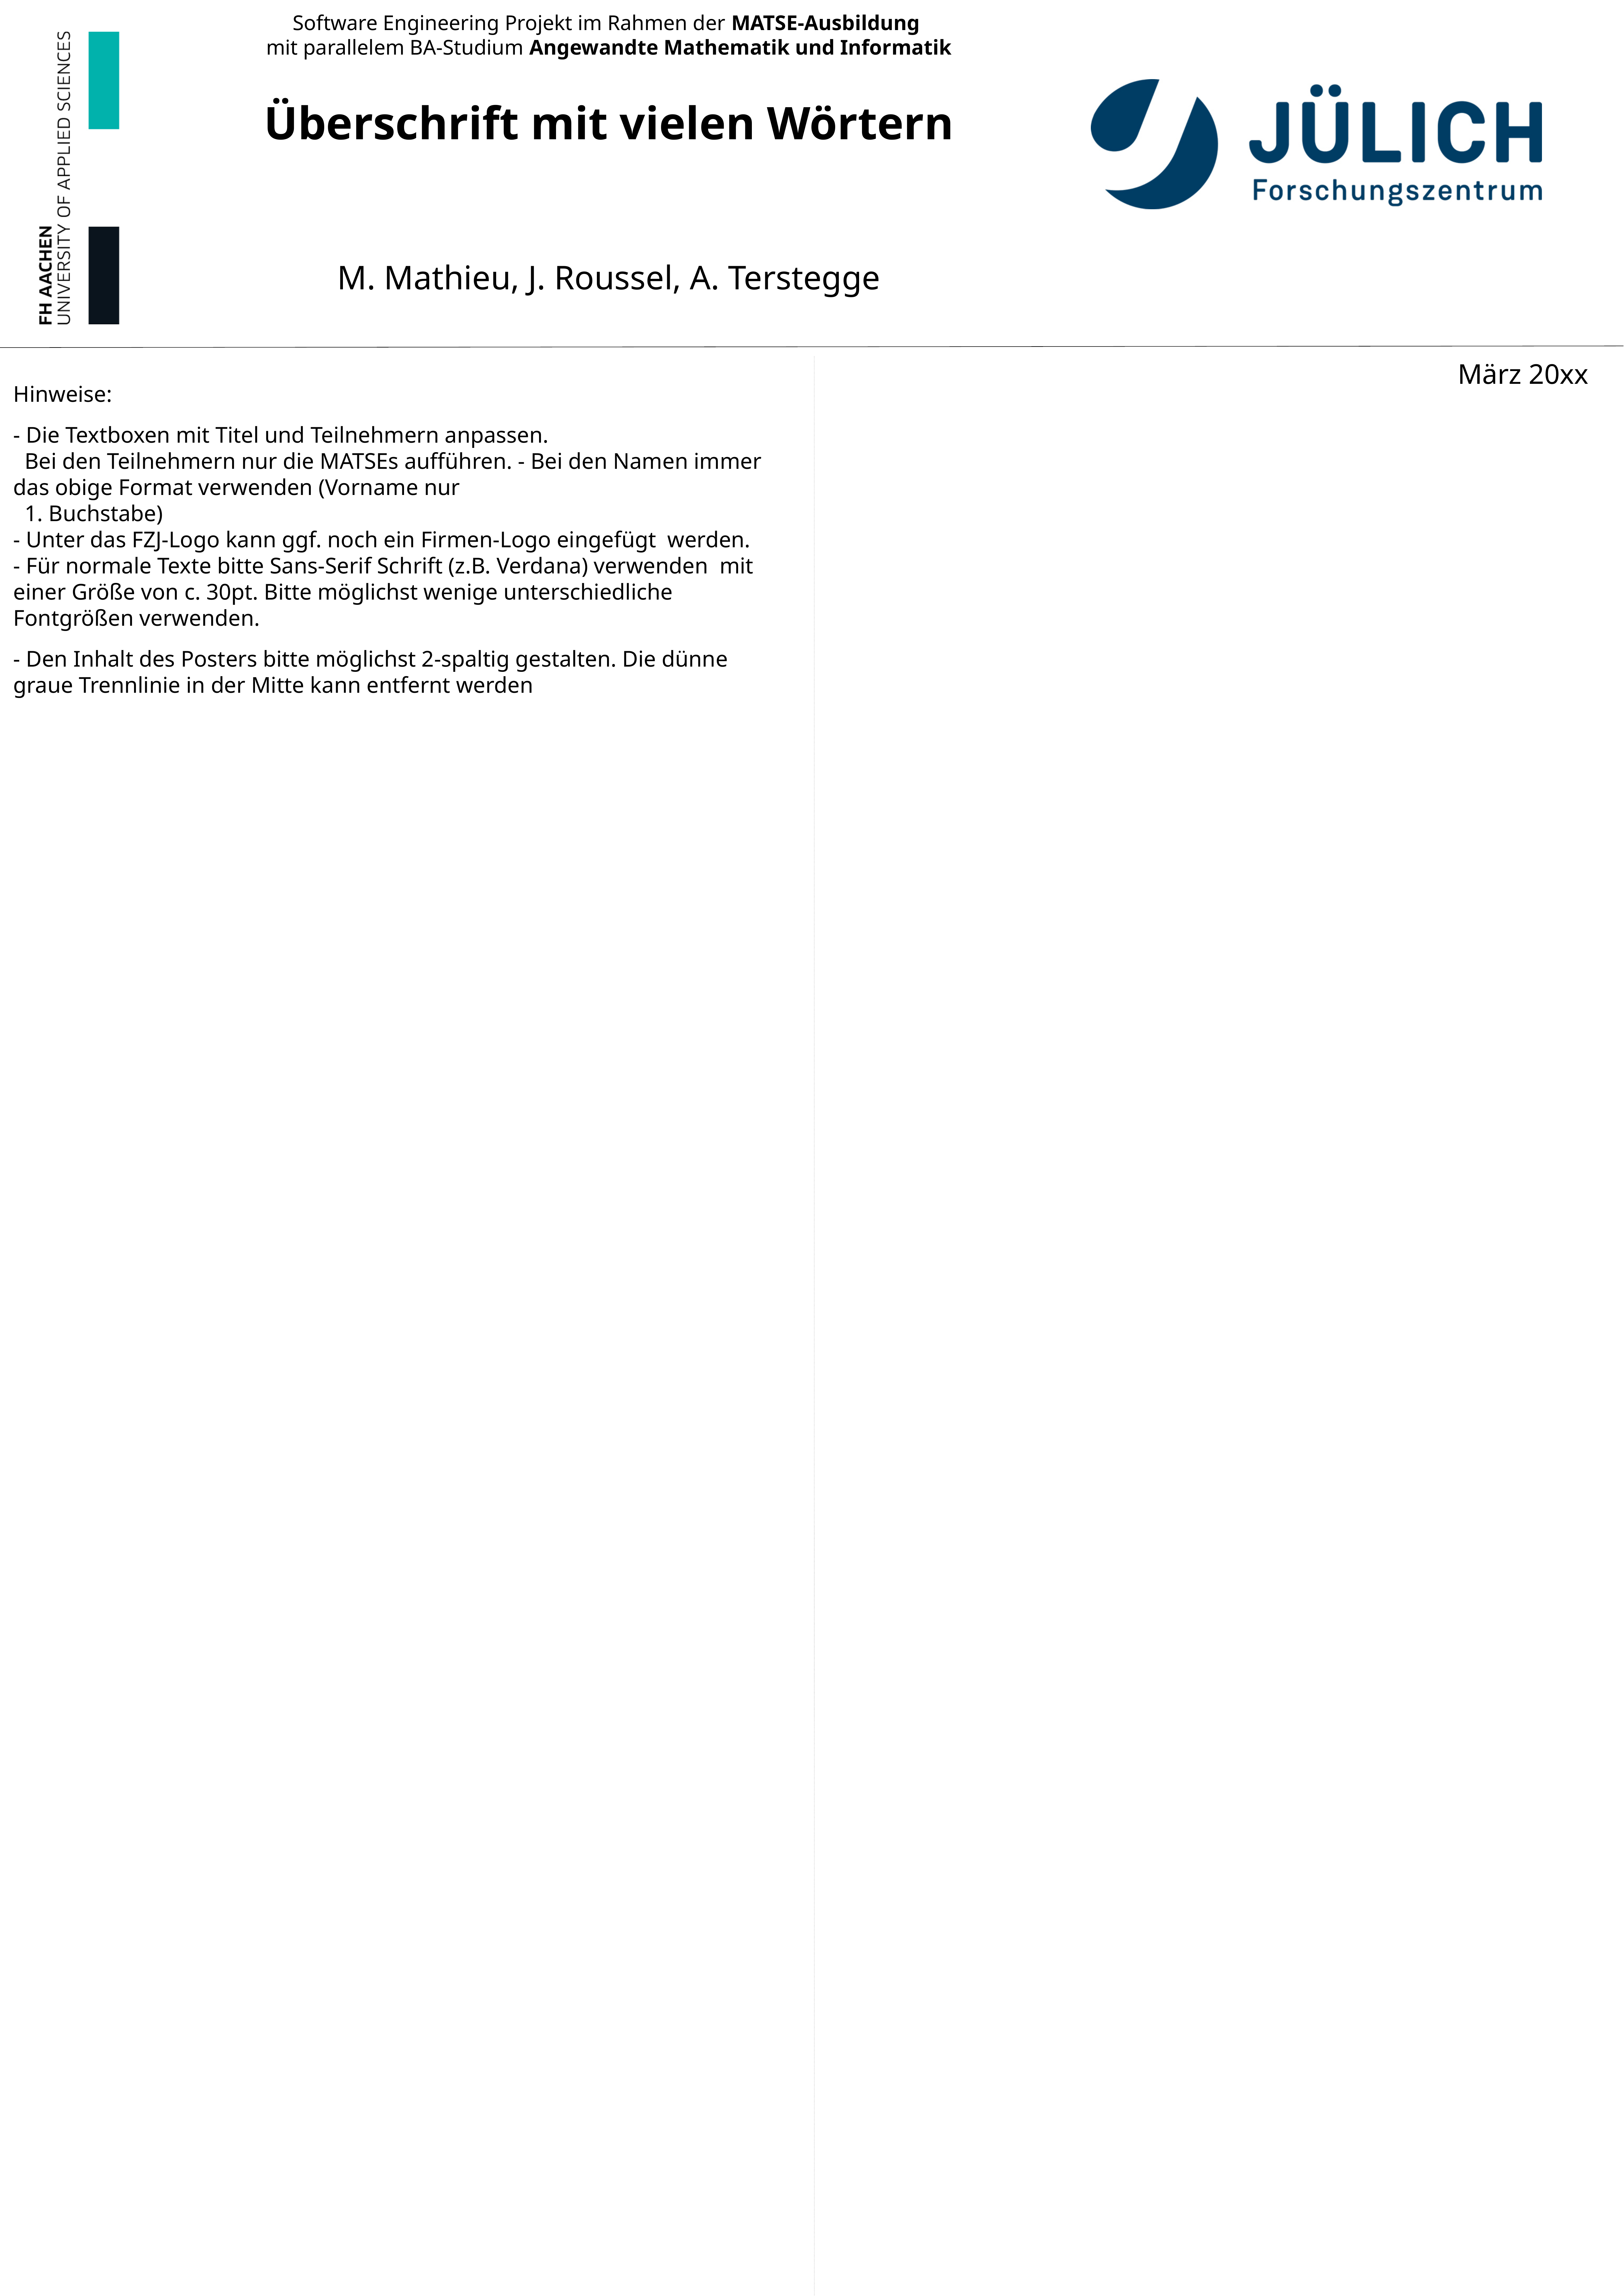

Überschrift mit vielen Wörtern
M. Mathieu, J. Roussel, A. Terstegge
Hinweise:
- Die Textboxen mit Titel und Teilnehmern anpassen.
 Bei den Teilnehmern nur die MATSEs aufführen. - Bei den Namen immer das obige Format verwenden (Vorname nur
 1. Buchstabe)
- Unter das FZJ-Logo kann ggf. noch ein Firmen-Logo eingefügt werden.
- Für normale Texte bitte Sans-Serif Schrift (z.B. Verdana) verwenden mit einer Größe von c. 30pt. Bitte möglichst wenige unterschiedliche Fontgrößen verwenden.
- Den Inhalt des Posters bitte möglichst 2-spaltig gestalten. Die dünne graue Trennlinie in der Mitte kann entfernt werden